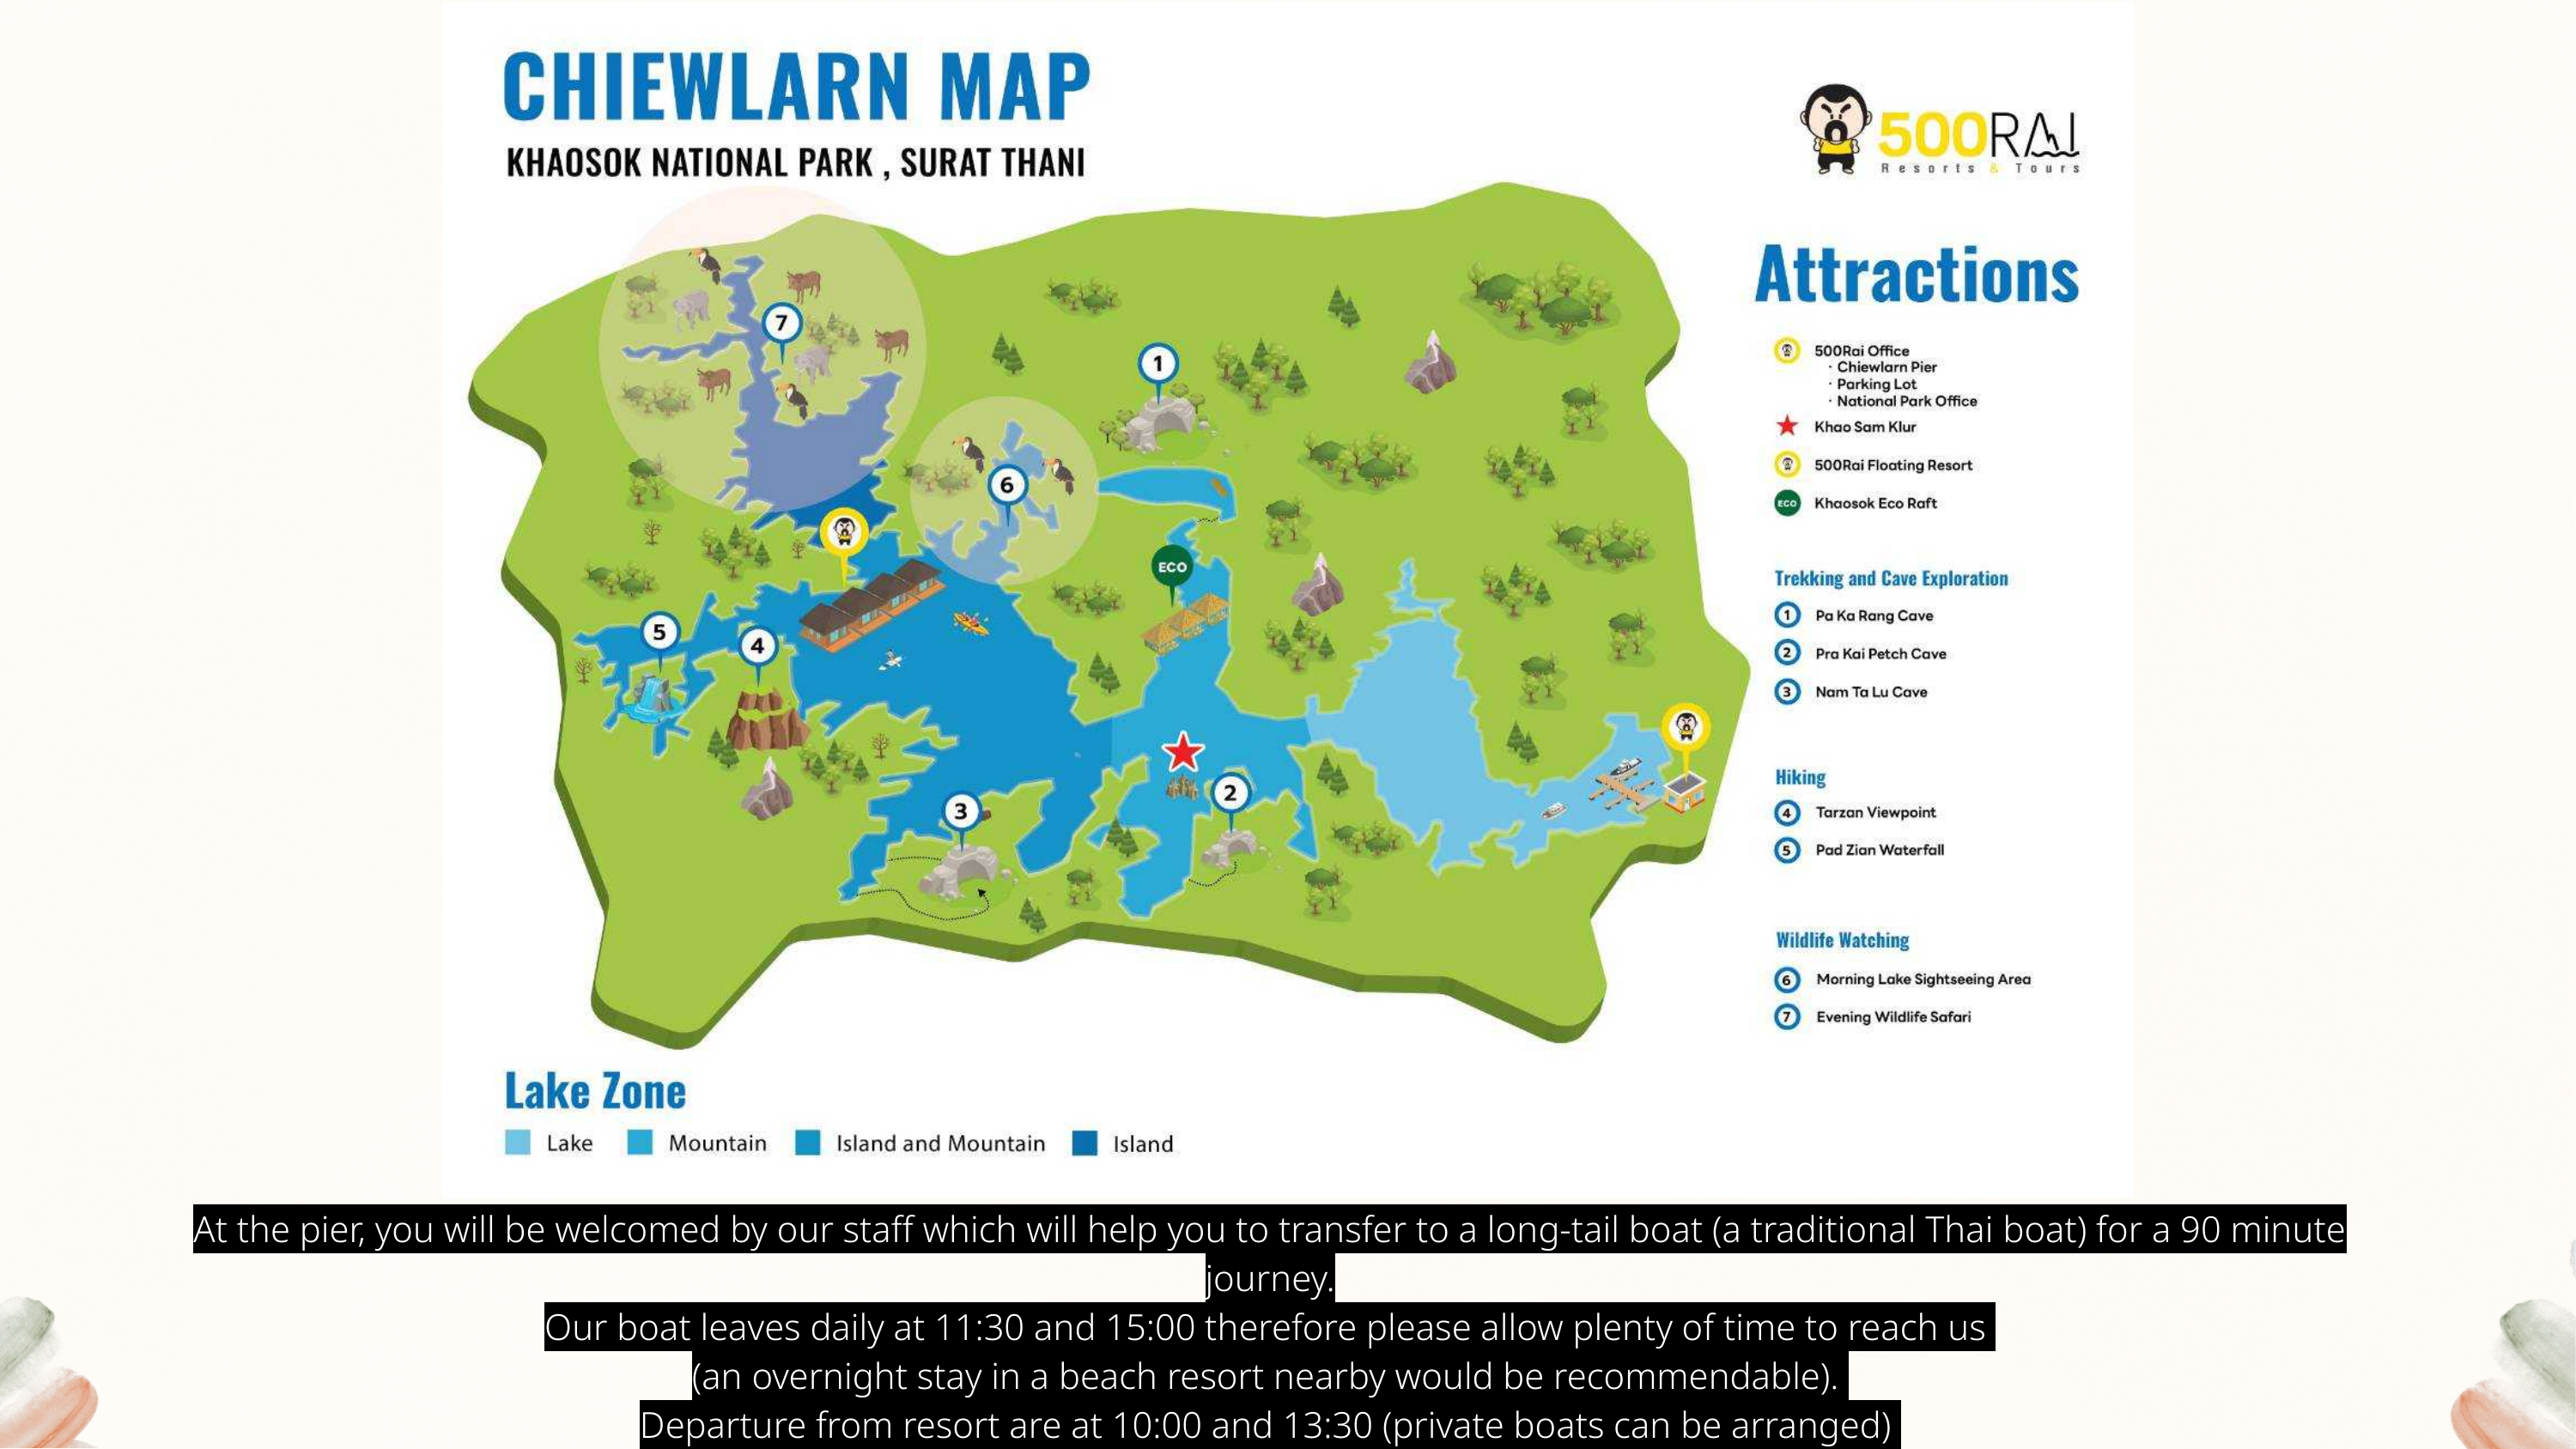

At the pier, you will be welcomed by our staff which will help you to transfer to a long-tail boat (a traditional Thai boat) for a 90 minute journey.
Our boat leaves daily at 11:30 and 15:00 therefore please allow plenty of time to reach us
(an overnight stay in a beach resort nearby would be recommendable).
Departure from resort are at 10:00 and 13:30 (private boats can be arranged)
You will also find our office at the pier where you can leave your large pieces of luggage
(small backpacks are more practical, as there is limited storage space in your cabin)